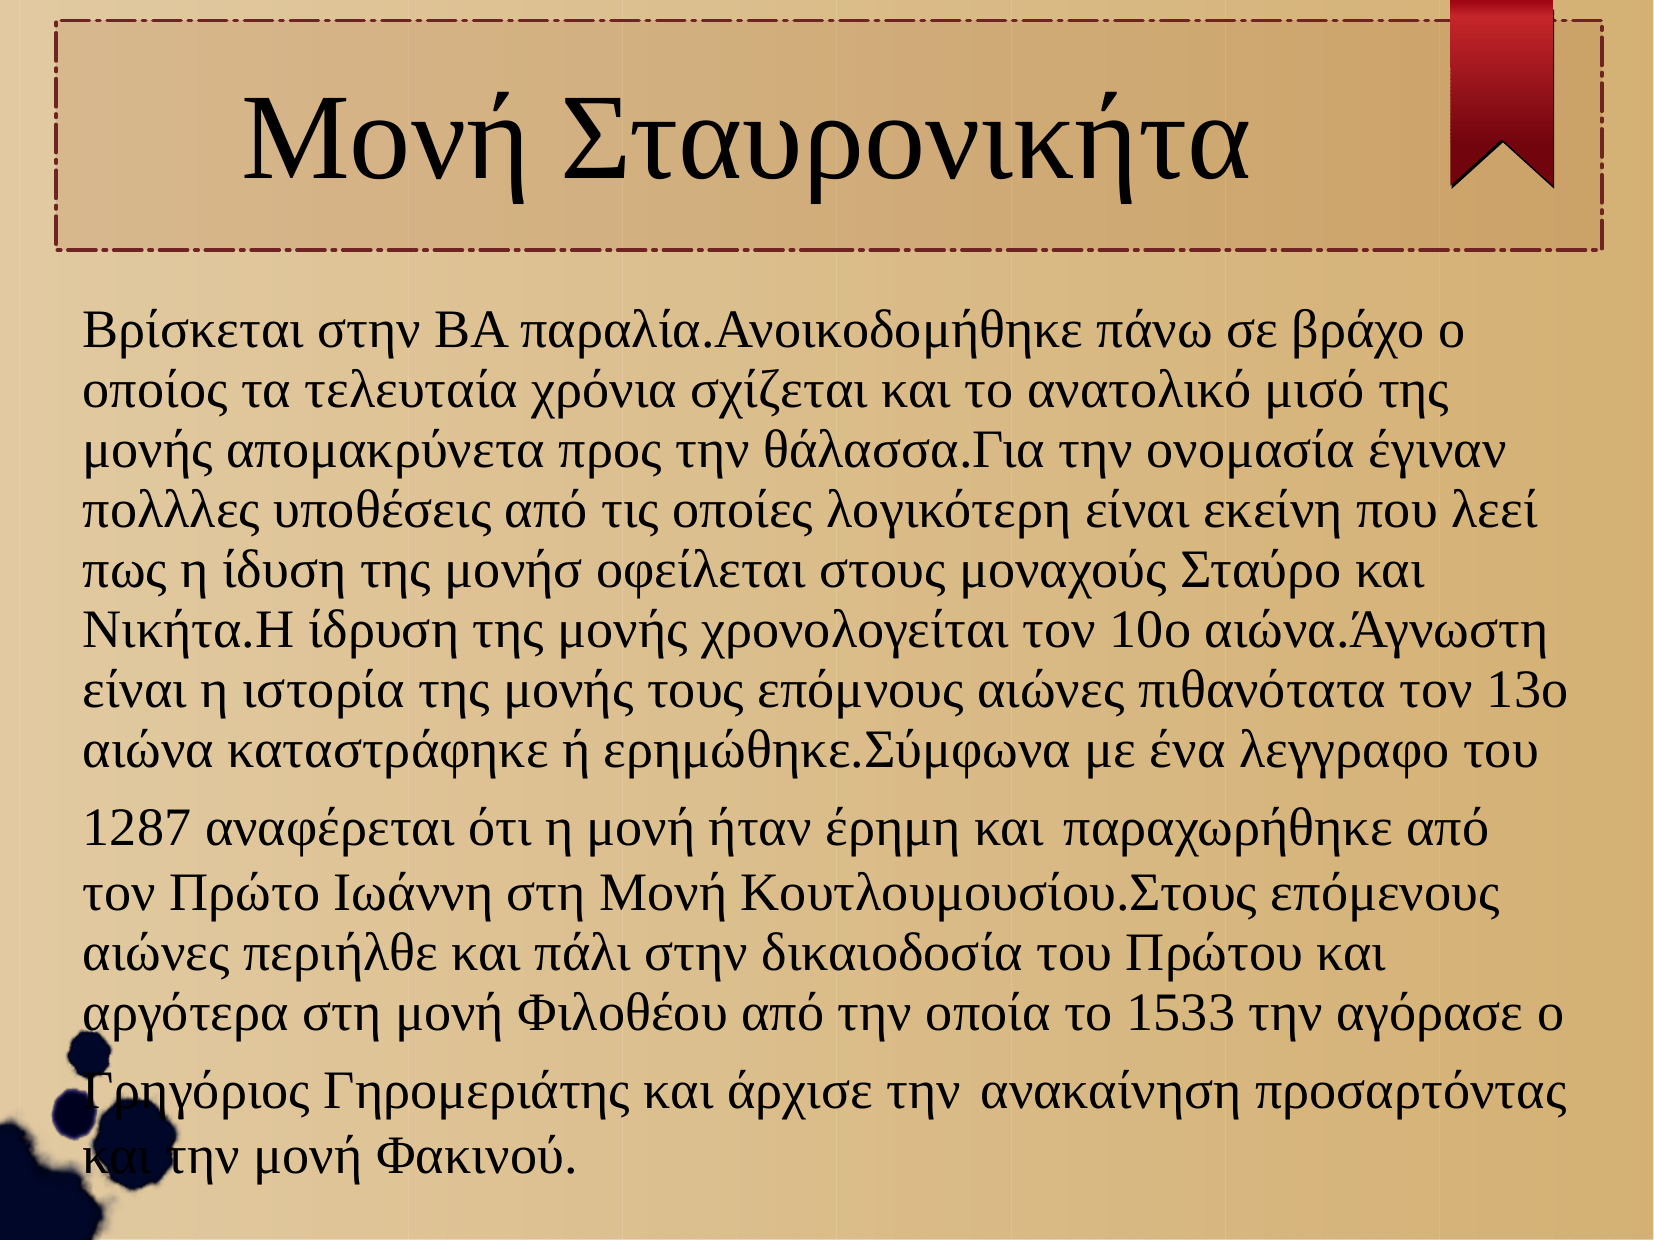

# Μονή Σταυρονικήτα
Βρίσκεται στην ΒΑ παραλία.Ανοικοδομήθηκε πάνω σε βράχο ο οποίος τα τελευταία χρόνια σχίζεται και το ανατολικό μισό της μονής απομακρύνετα προς την θάλασσα.Για την ονομασία έγιναν πολλλες υποθέσεις από τις οποίες λογικότερη είναι εκείνη που λεεί πως η ίδυση της μονήσ οφείλεται στους μοναχούς Σταύρο και Νικήτα.Η ίδρυση της μονής χρονολογείται τον 10ο αιώνα.Άγνωστη είναι η ιστορία της μονής τους επόμνους αιώνες πιθανότατα τον 13ο αιώνα καταστράφηκε ή ερημώθηκε.Σύμφωνα με ένα λεγγραφο του 1287 αναφέρεται ότι η μονή ήταν έρημη και παραχωρήθηκε από τον Πρώτο Ιωάννη στη Μονή Κουτλουμουσίου.Στους επόμενους αιώνες περιήλθε και πάλι στην δικαιοδοσία του Πρώτου και αργότερα στη μονή Φιλοθέου από την οποία το 1533 την αγόρασε ο Γρηγόριος Γηρομεριάτης και άρχισε την ανακαίνηση προσαρτόντας και την μονή Φακινού.